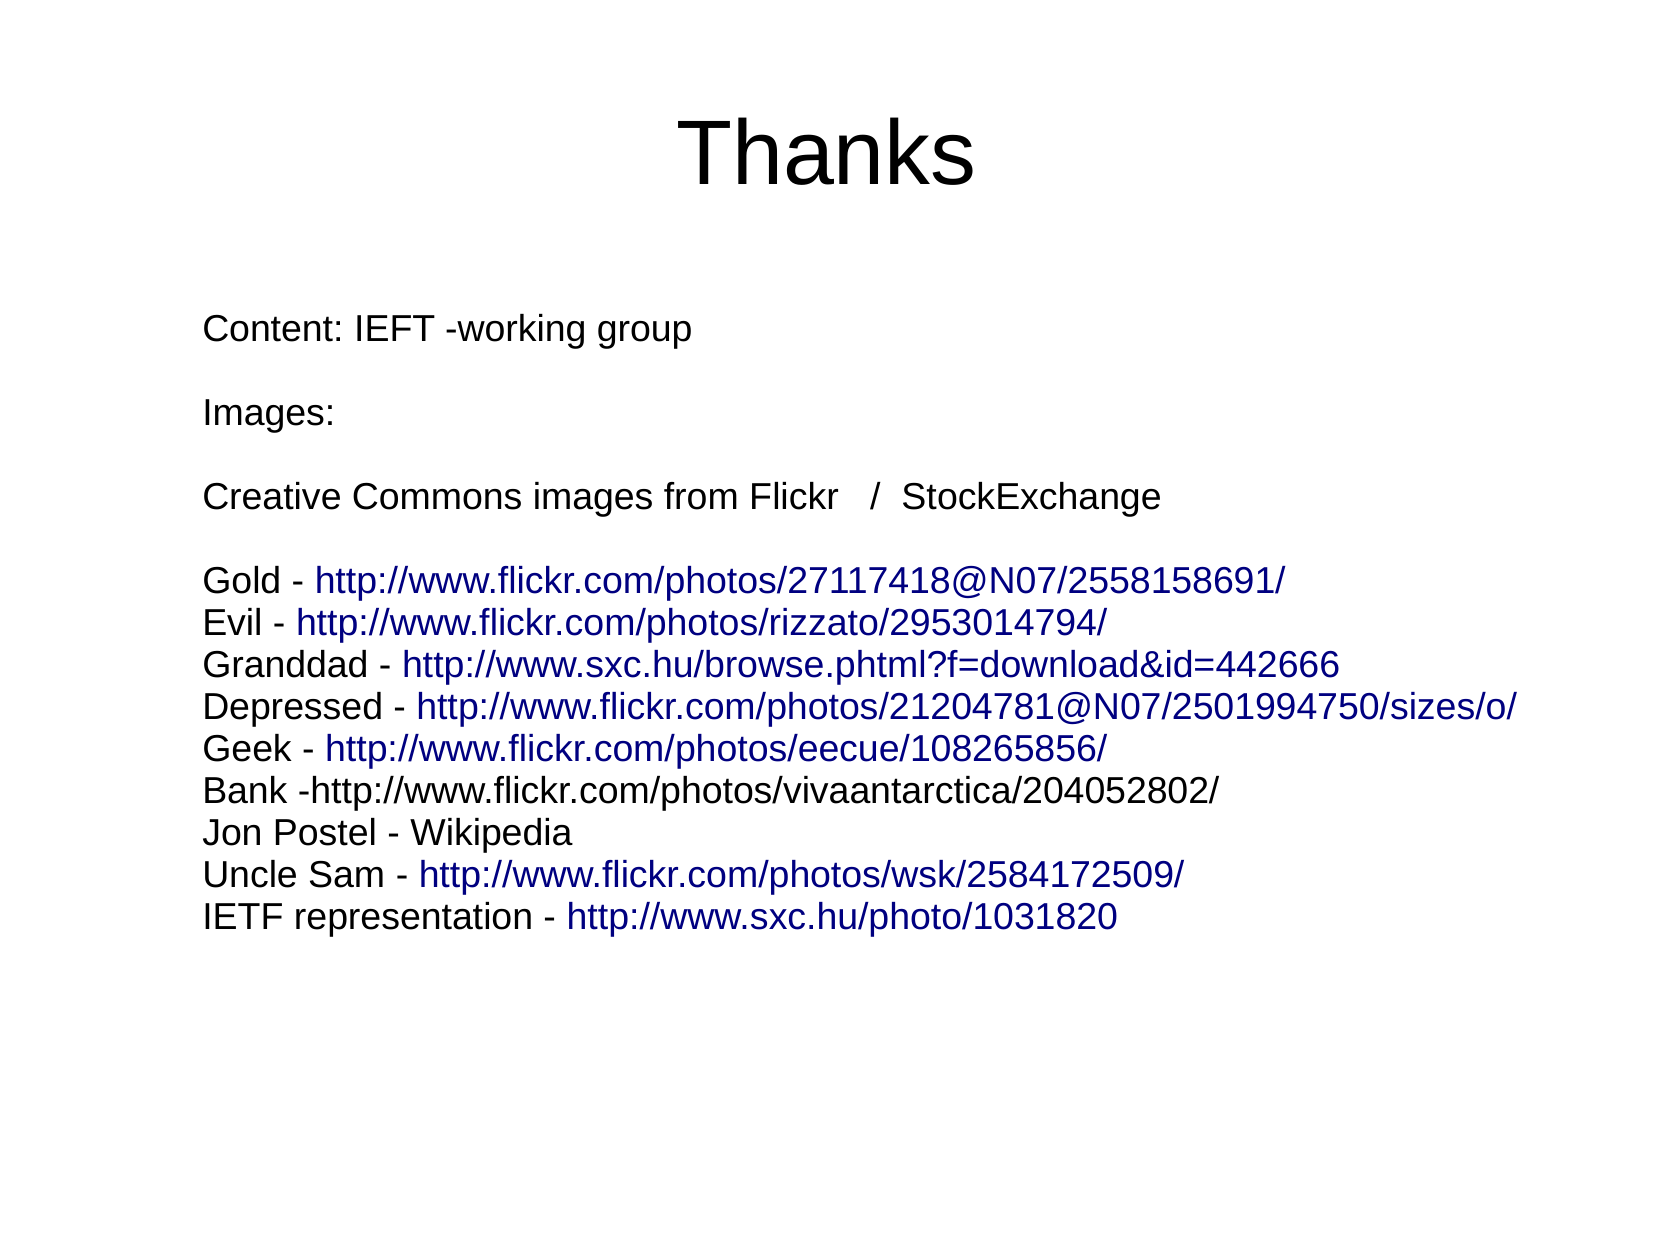

# Thanks
Content: IEFT -working group
Images:
Creative Commons images from Flickr / StockExchange
Gold - http://www.flickr.com/photos/27117418@N07/2558158691/
Evil - http://www.flickr.com/photos/rizzato/2953014794/
Granddad - http://www.sxc.hu/browse.phtml?f=download&id=442666
Depressed - http://www.flickr.com/photos/21204781@N07/2501994750/sizes/o/
Geek - http://www.flickr.com/photos/eecue/108265856/
Bank -http://www.flickr.com/photos/vivaantarctica/204052802/
Jon Postel - Wikipedia
Uncle Sam - http://www.flickr.com/photos/wsk/2584172509/
IETF representation - http://www.sxc.hu/photo/1031820